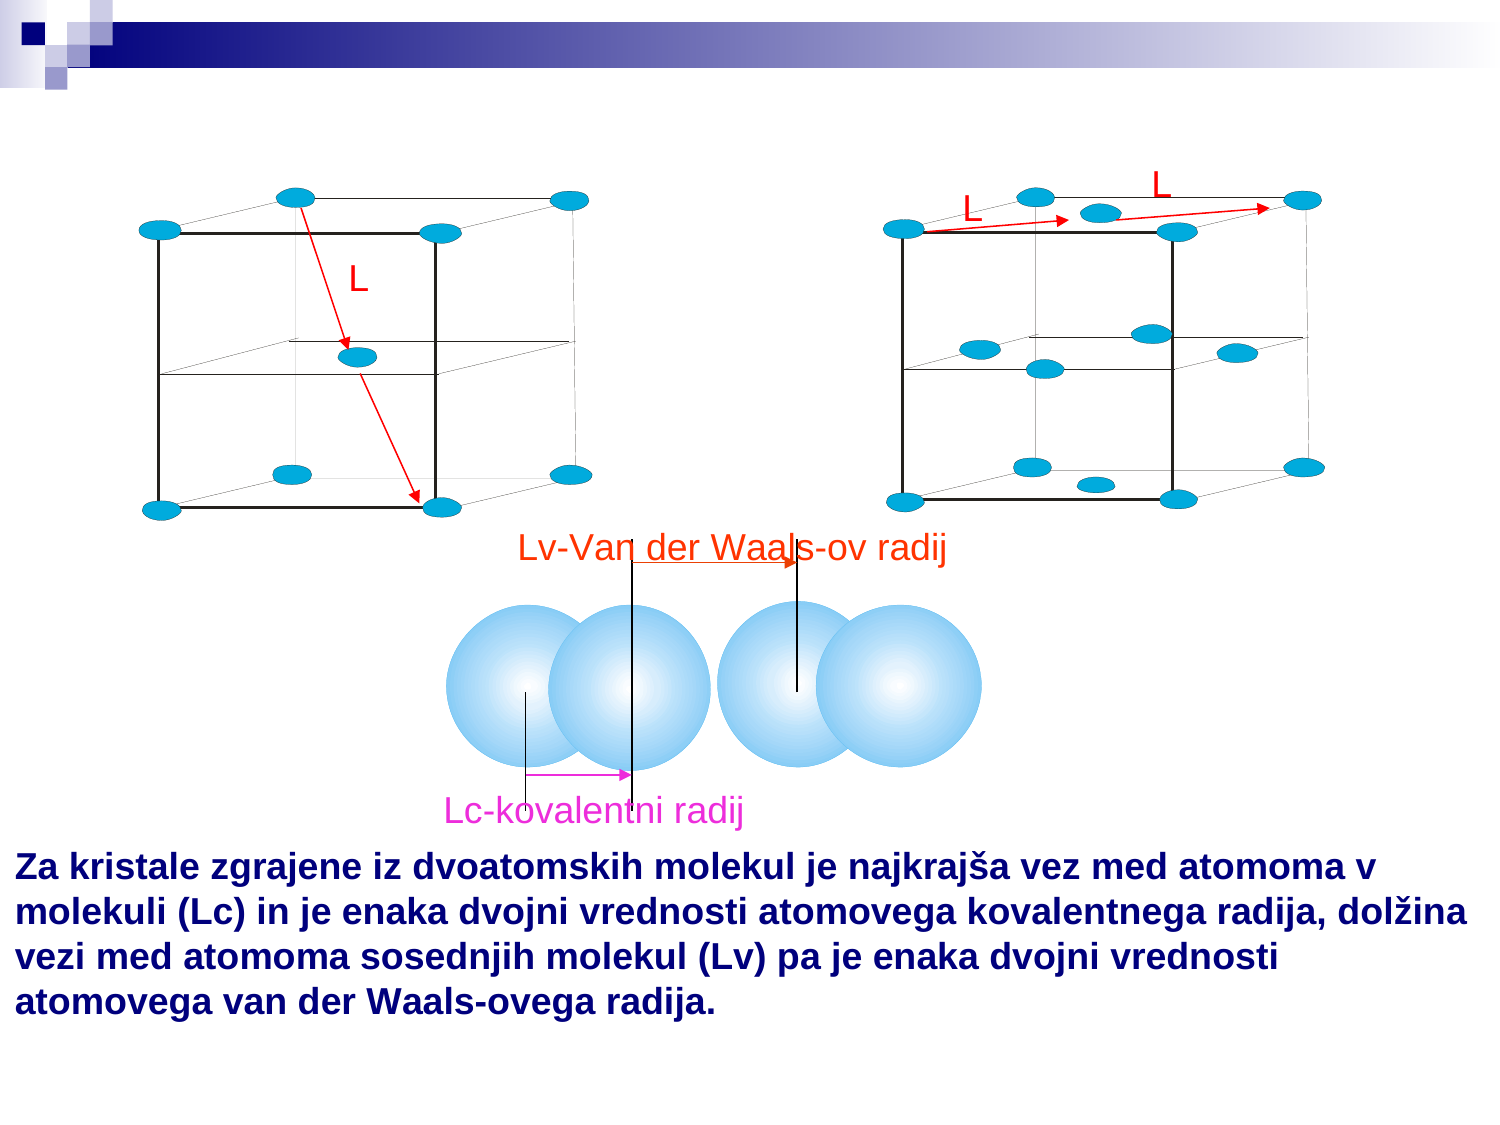

L
L
L
Lv-Van der Waals-ov radij
Lc-kovalentni radij
Za kristale zgrajene iz dvoatomskih molekul je najkrajša vez med atomoma v molekuli (Lc) in je enaka dvojni vrednosti atomovega kovalentnega radija, dolžina vezi med atomoma sosednjih molekul (Lv) pa je enaka dvojni vrednosti atomovega van der Waals-ovega radija.